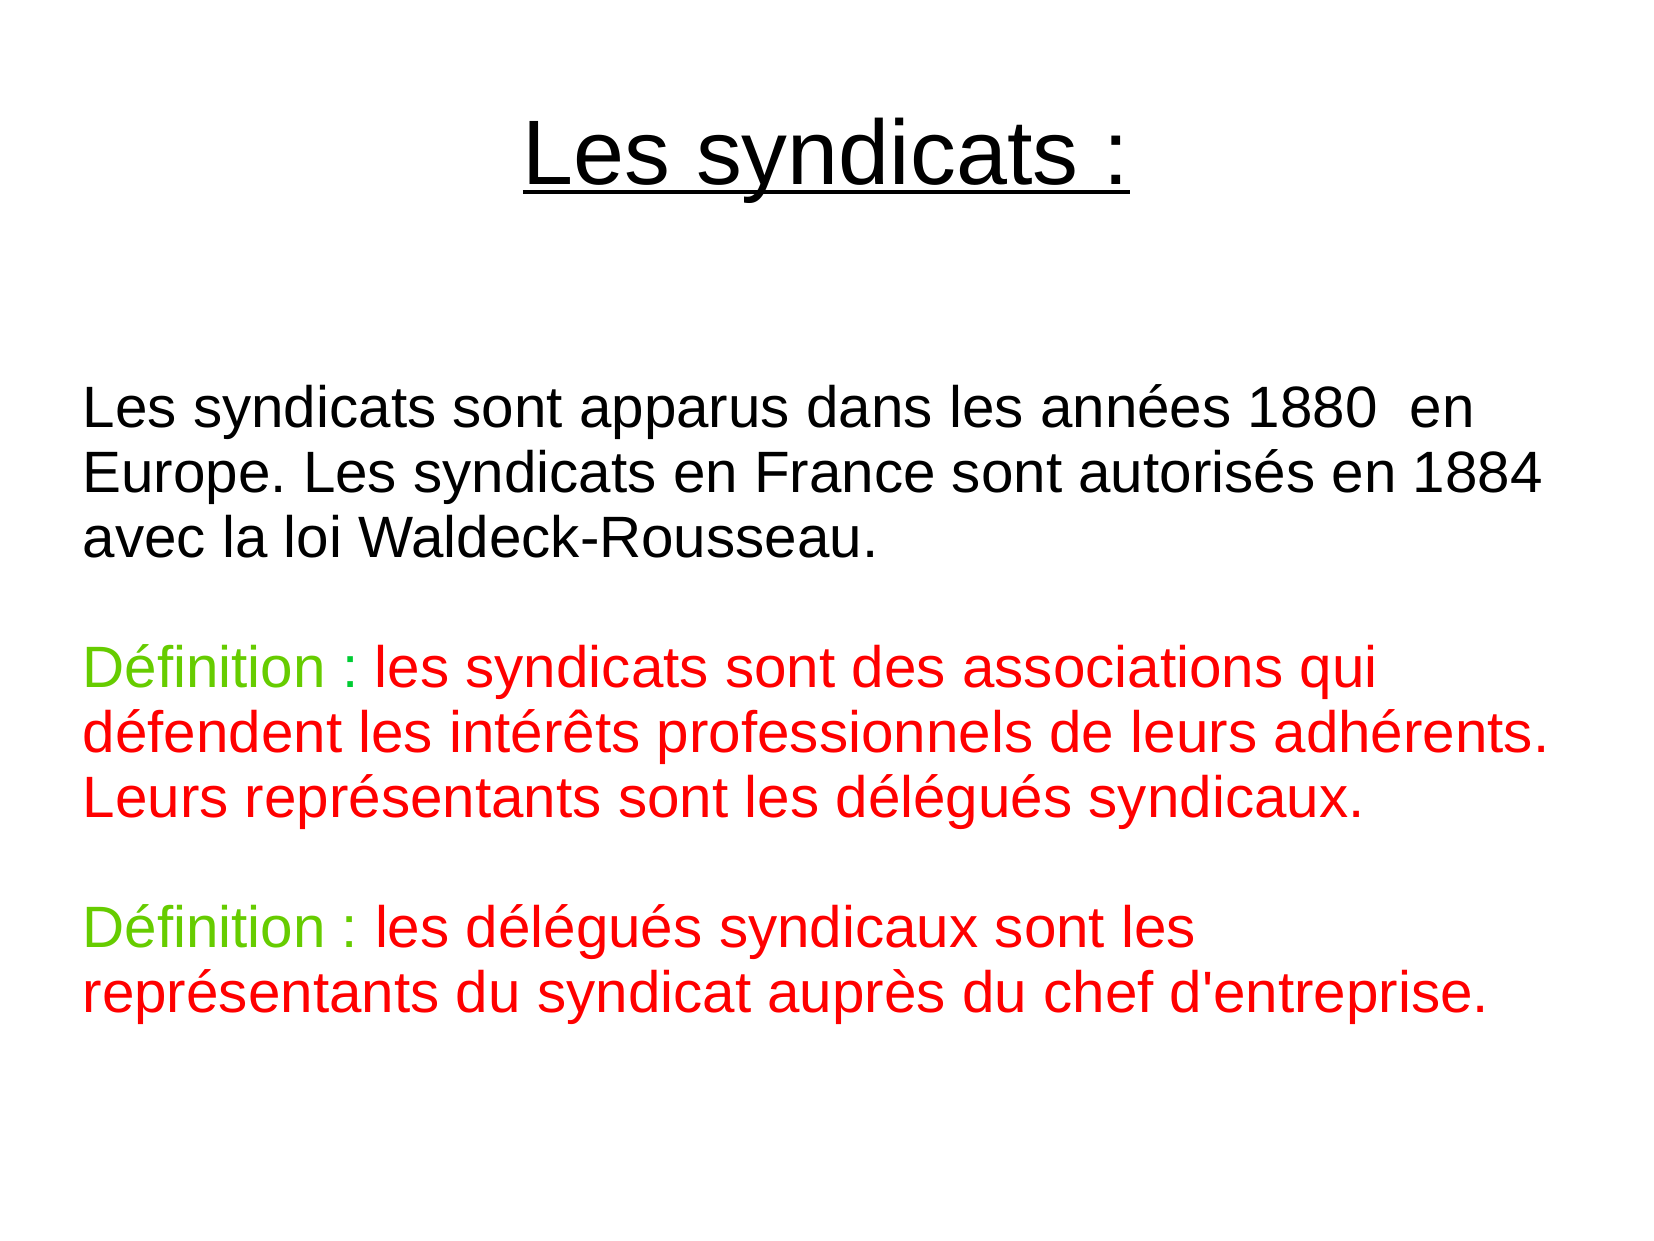

# Les syndicats :
Les syndicats sont apparus dans les années 1880 en Europe. Les syndicats en France sont autorisés en 1884 avec la loi Waldeck-Rousseau.
Définition : les syndicats sont des associations qui défendent les intérêts professionnels de leurs adhérents. Leurs représentants sont les délégués syndicaux.
Définition : les délégués syndicaux sont les représentants du syndicat auprès du chef d'entreprise.